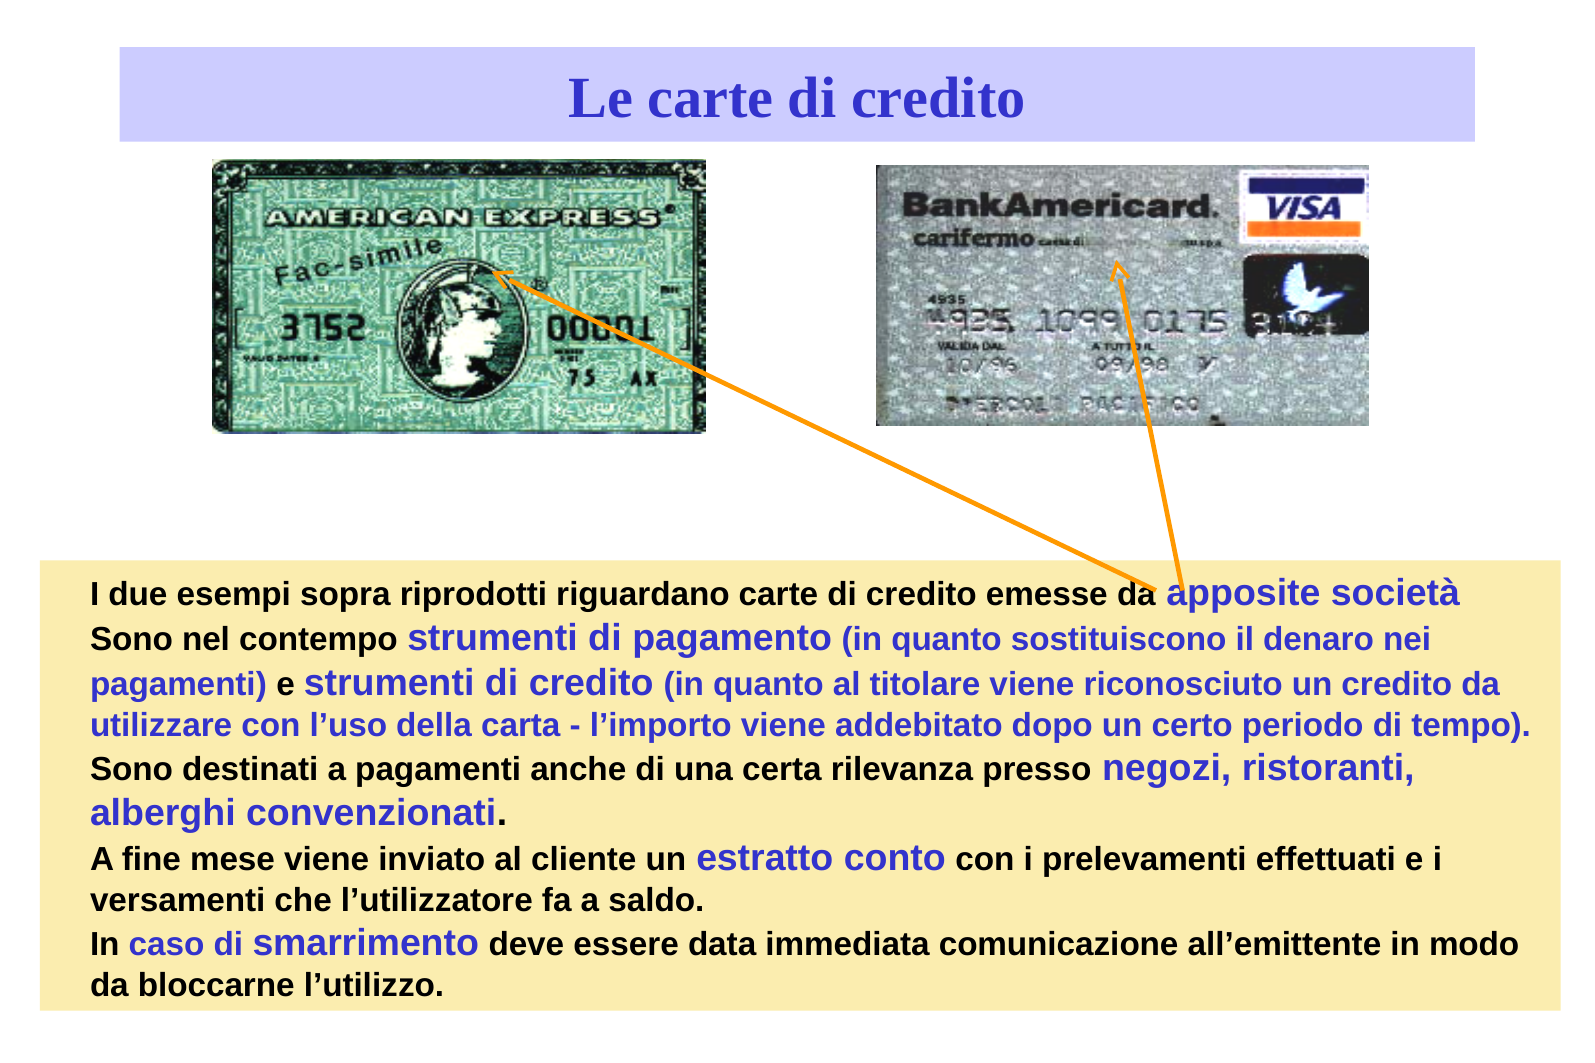

# Le carte di credito
I due esempi sopra riprodotti riguardano carte di credito emesse da apposite società
Sono nel contempo strumenti di pagamento (in quanto sostituiscono il denaro nei pagamenti) e strumenti di credito (in quanto al titolare viene riconosciuto un credito da utilizzare con l’uso della carta - l’importo viene addebitato dopo un certo periodo di tempo).
Sono destinati a pagamenti anche di una certa rilevanza presso negozi, ristoranti, alberghi convenzionati.
A fine mese viene inviato al cliente un estratto conto con i prelevamenti effettuati e i versamenti che l’utilizzatore fa a saldo.
In caso di smarrimento deve essere data immediata comunicazione all’emittente in modo da bloccarne l’utilizzo.